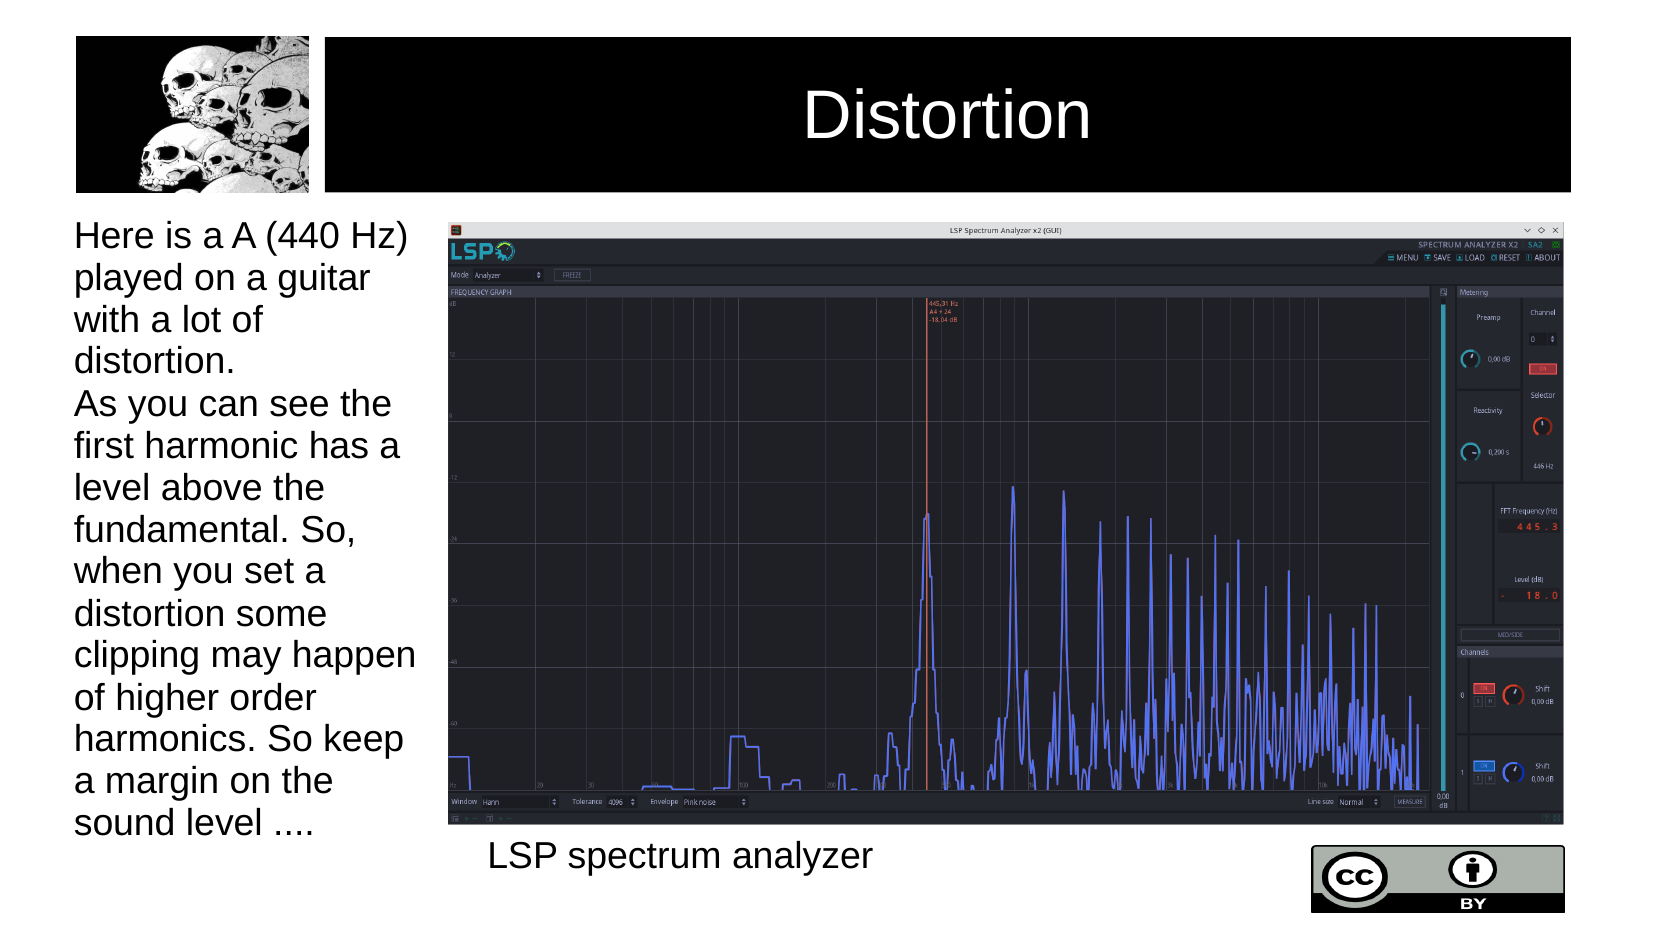

# Distortion
Here is a A (440 Hz) played on a guitar with a lot of distortion.
As you can see the first harmonic has a level above the fundamental. So, when you set a distortion some clipping may happen of higher order harmonics. So keep a margin on the sound level ....
LSP spectrum analyzer